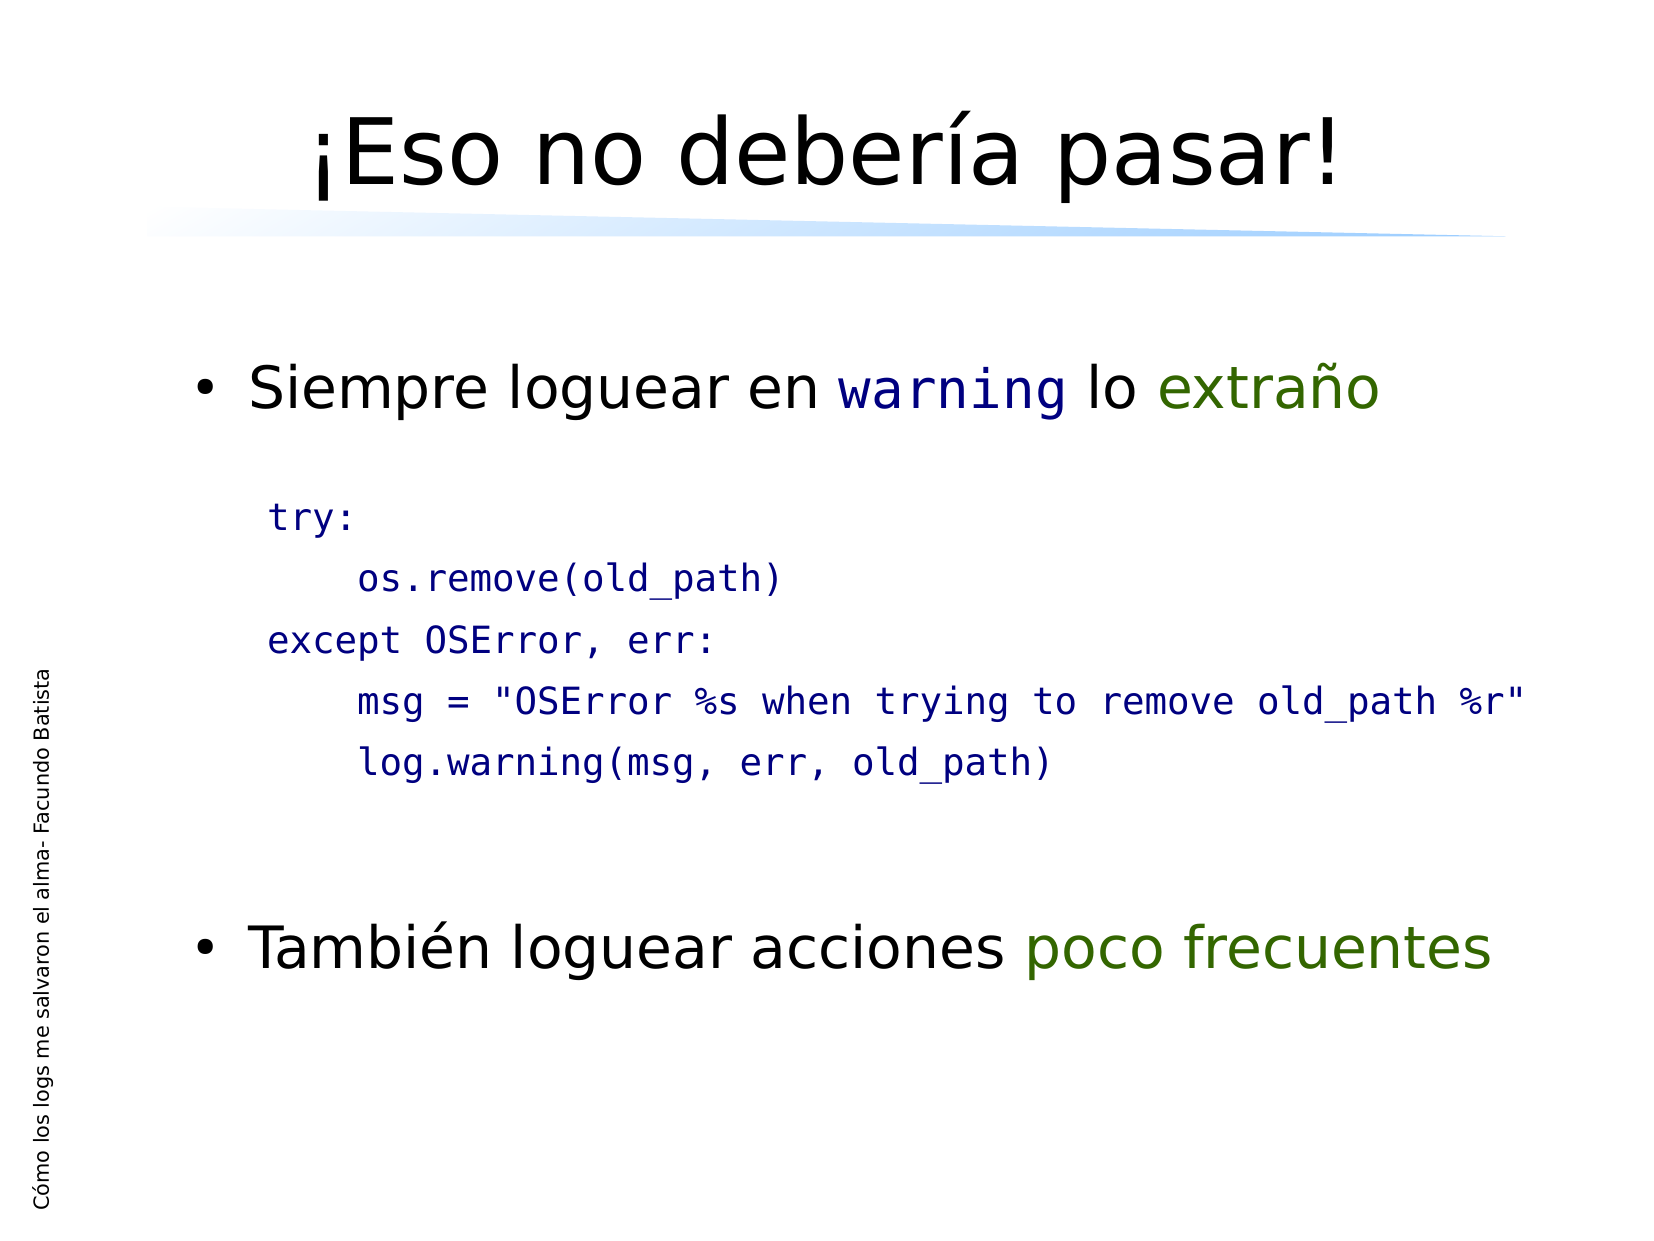

# ¡Eso no debería pasar!
Siempre loguear en warning lo extraño
 try:
 os.remove(old_path)
 except OSError, err:
 msg = "OSError %s when trying to remove old_path %r"
 log.warning(msg, err, old_path)
También loguear acciones poco frecuentes